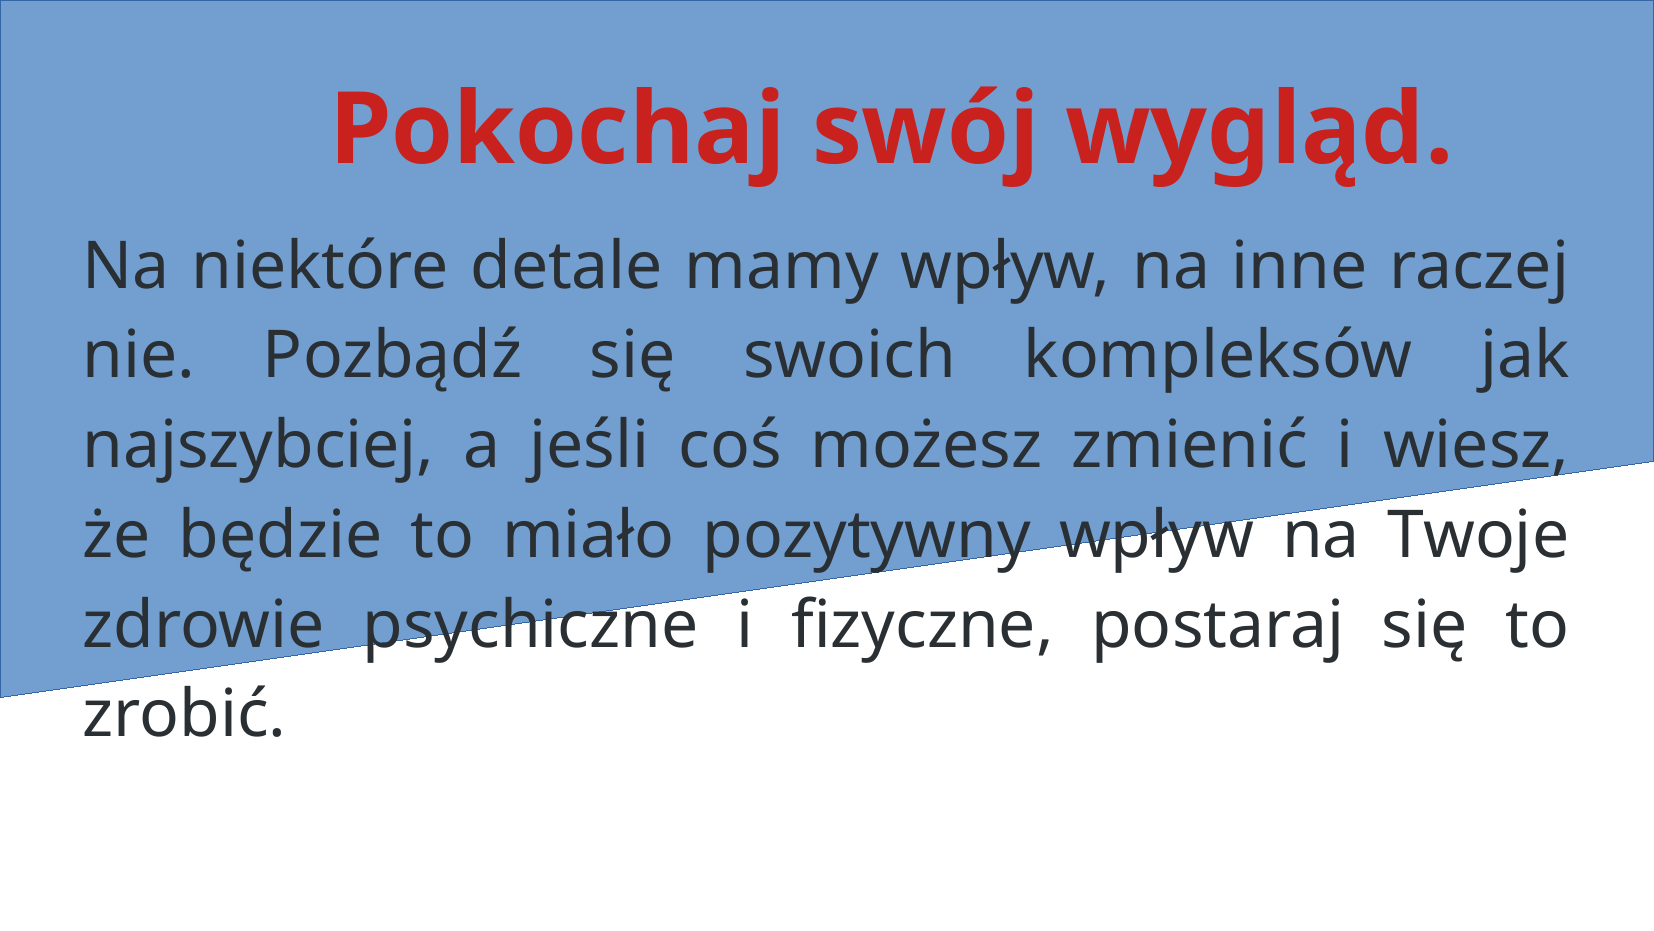

# Pokochaj swój wygląd.
Na niektóre detale mamy wpływ, na inne raczej nie. Pozbądź się swoich kompleksów jak najszybciej, a jeśli coś możesz zmienić i wiesz, że będzie to miało pozytywny wpływ na Twoje zdrowie psychiczne i fizyczne, postaraj się to zrobić.